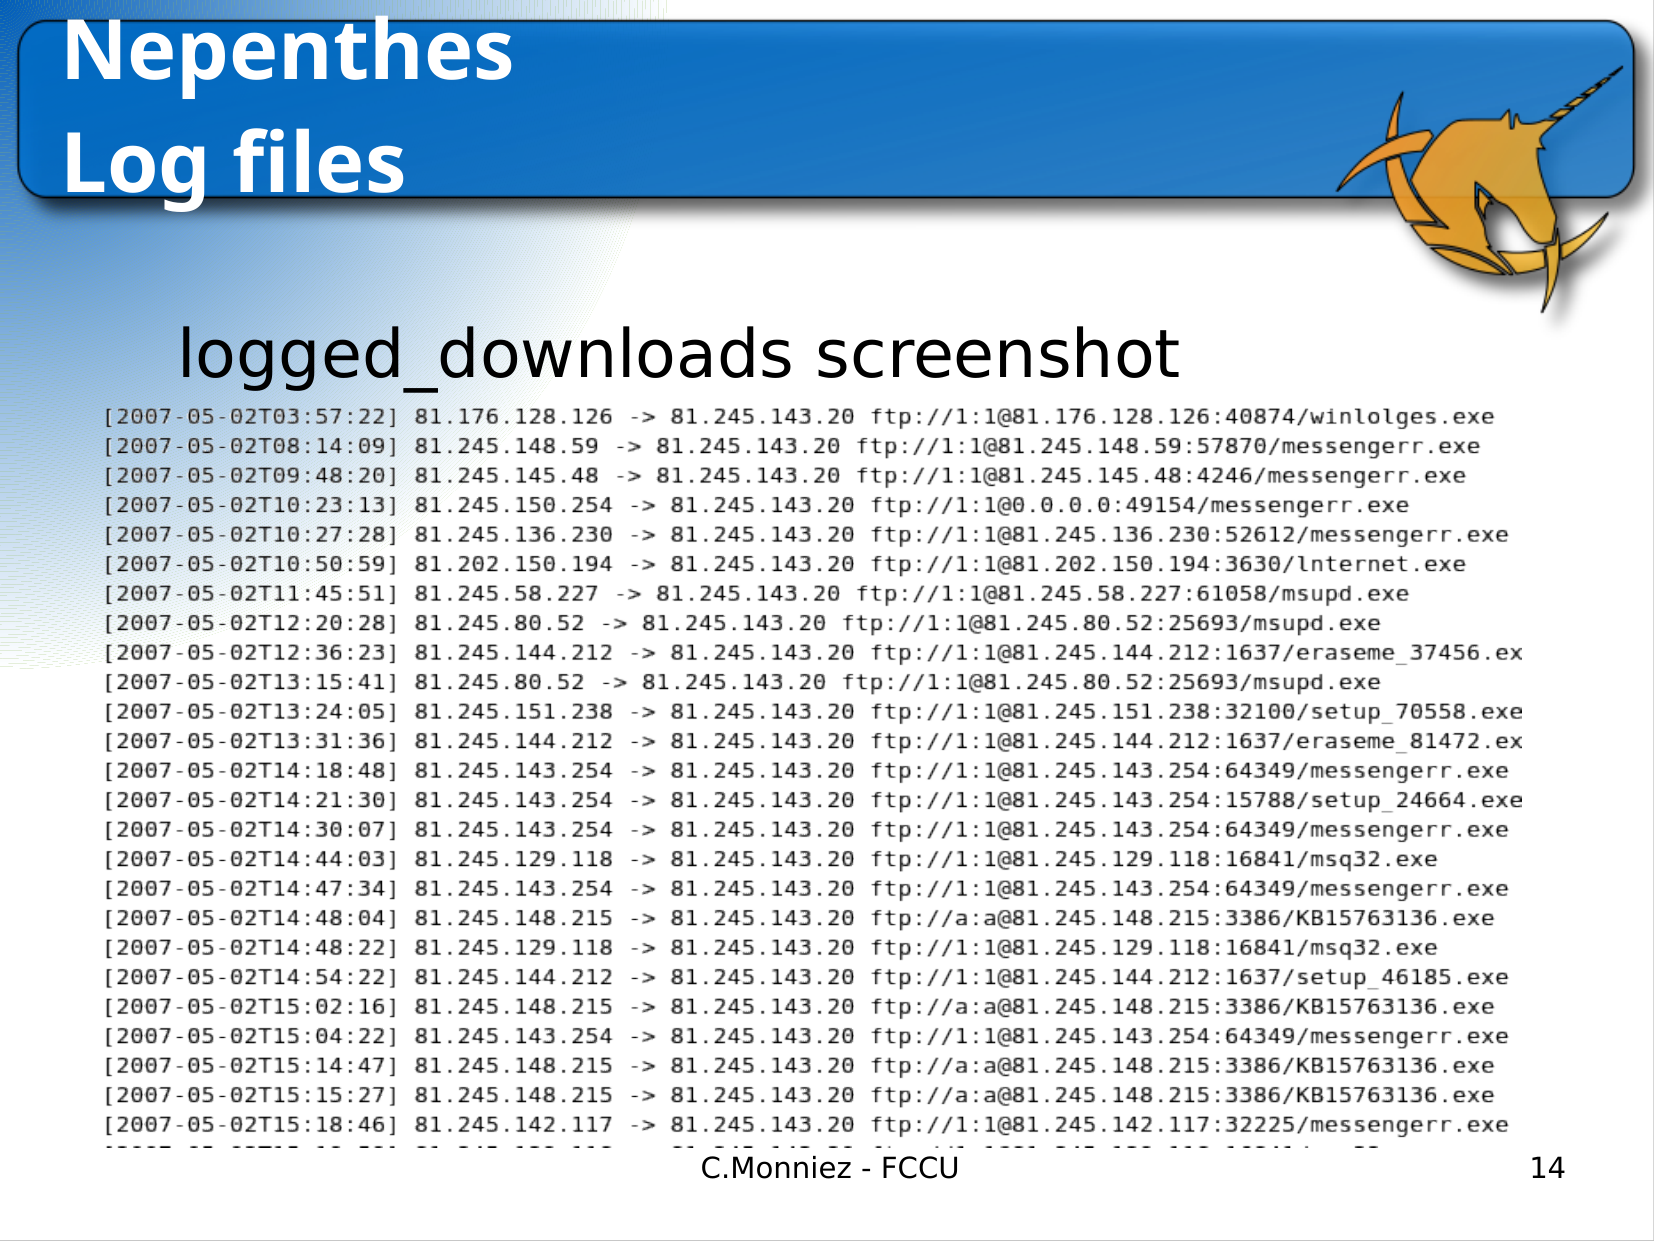

# Nepenthes Log files
logged_downloads screenshot
C.Monniez - FCCU
14